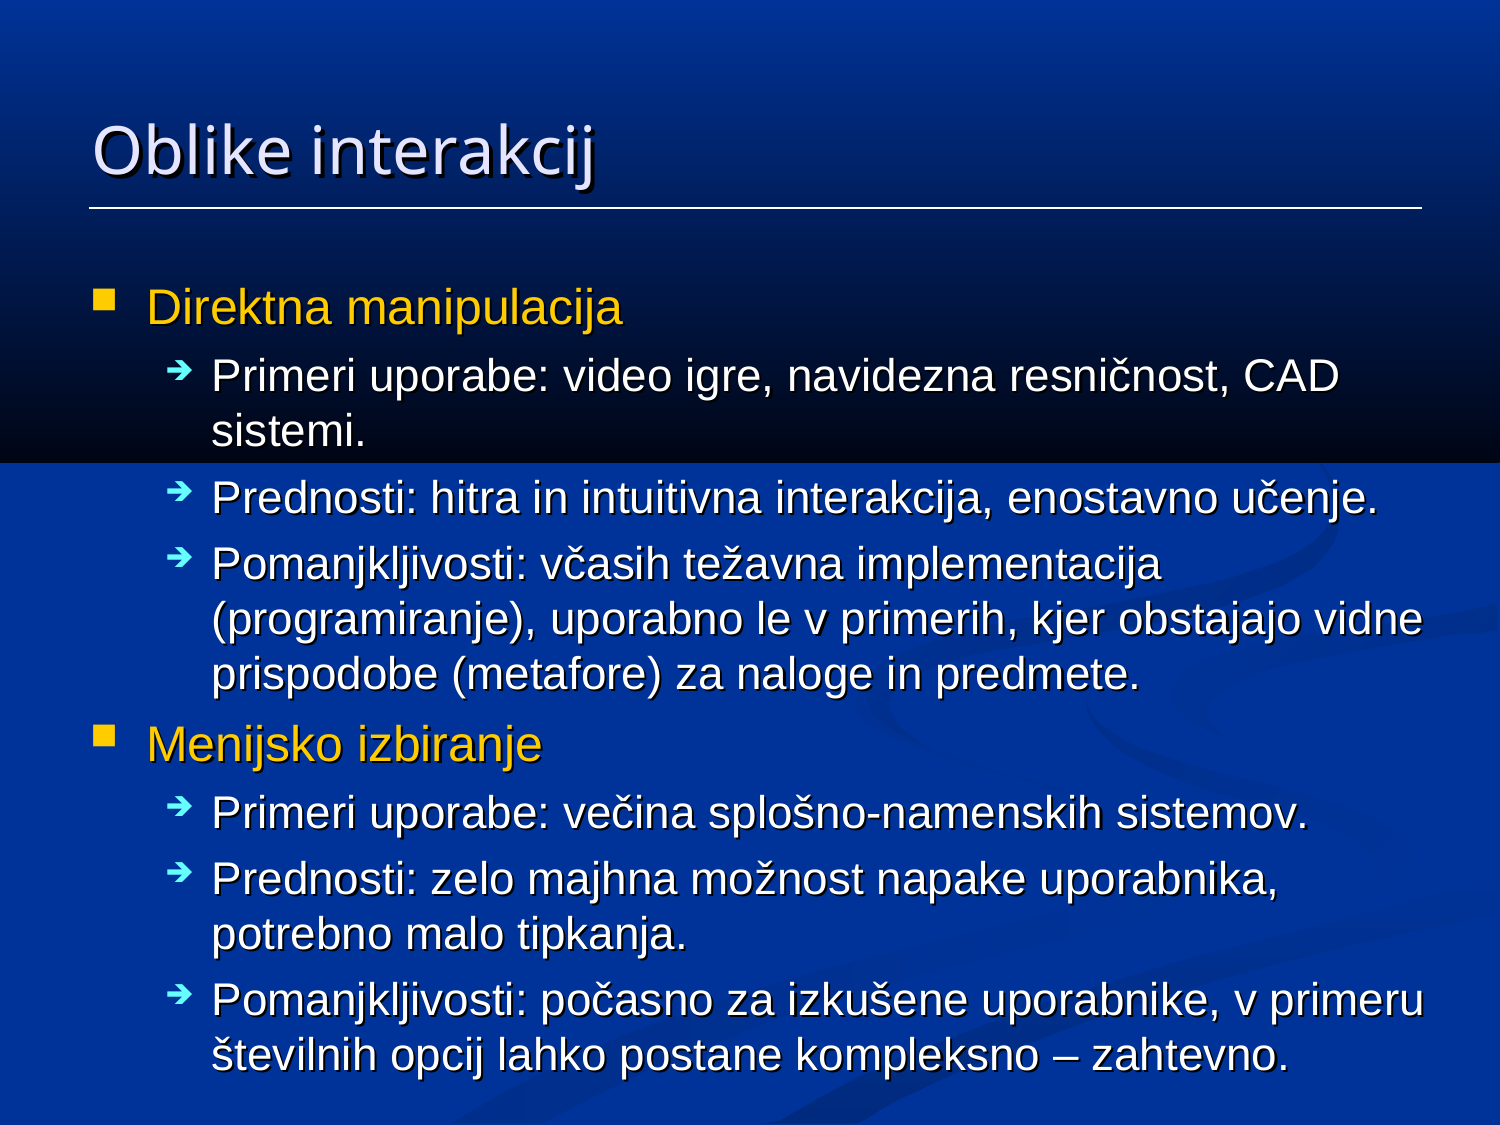

Oblike interakcij
# Direktna manipulacija
Primeri uporabe: video igre, navidezna resničnost, CAD sistemi.
Prednosti: hitra in intuitivna interakcija, enostavno učenje.
Pomanjkljivosti: včasih težavna implementacija (programiranje), uporabno le v primerih, kjer obstajajo vidne prispodobe (metafore) za naloge in predmete.
Menijsko izbiranje
Primeri uporabe: večina splošno-namenskih sistemov.
Prednosti: zelo majhna možnost napake uporabnika, potrebno malo tipkanja.
Pomanjkljivosti: počasno za izkušene uporabnike, v primeru številnih opcij lahko postane kompleksno – zahtevno.